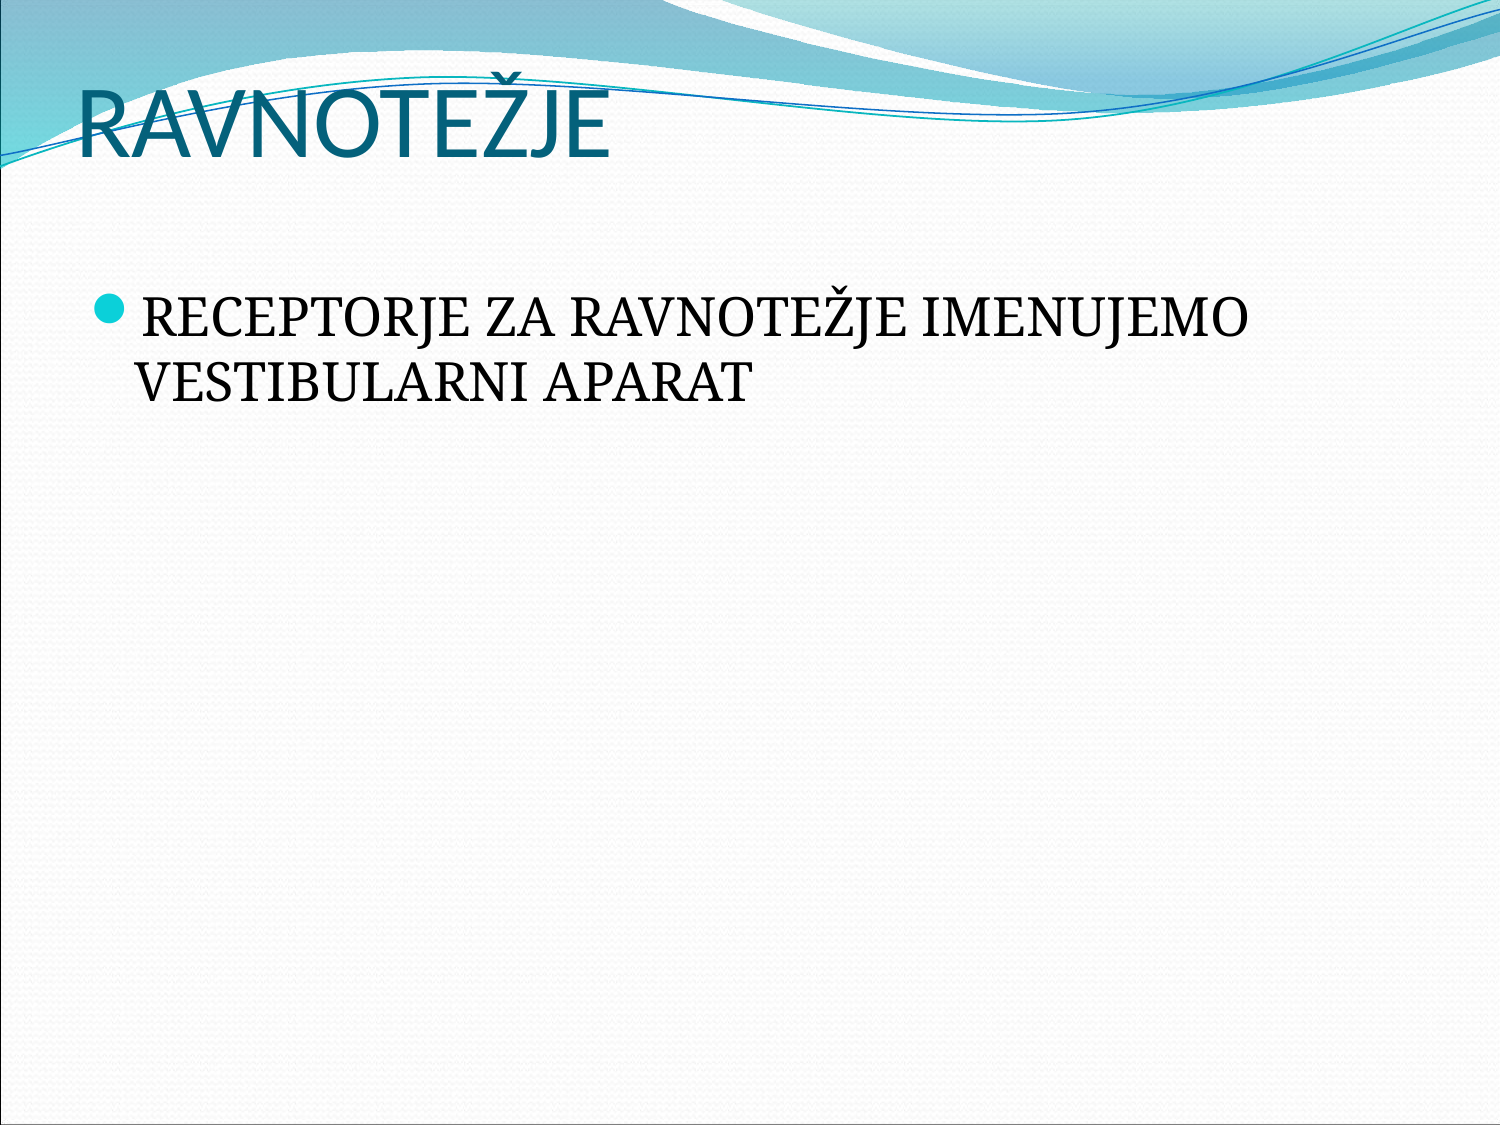

# RAVNOTEŽJE
RECEPTORJE ZA RAVNOTEŽJE IMENUJEMO VESTIBULARNI APARAT